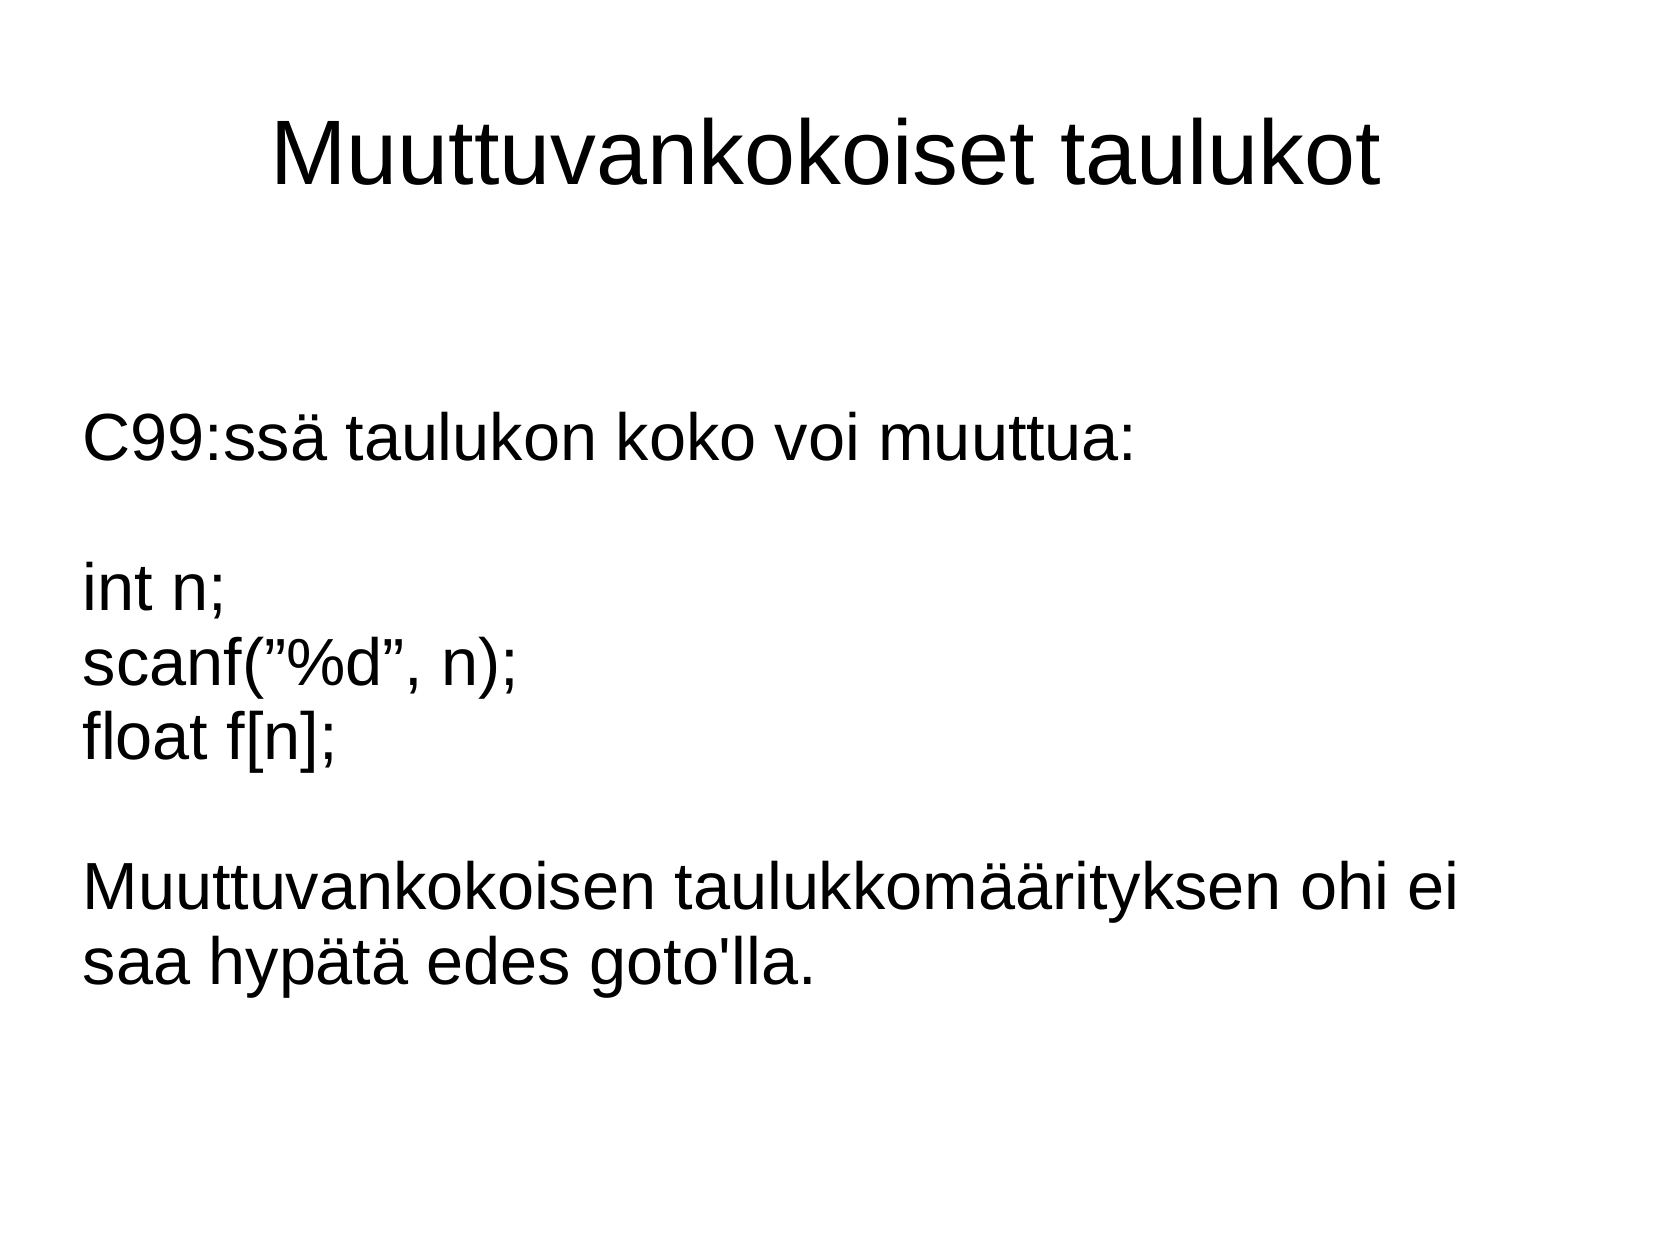

# Muuttuvankokoiset taulukot
C99:ssä taulukon koko voi muuttua:
int n;
scanf(”%d”, n);
float f[n];
Muuttuvankokoisen taulukkomäärityksen ohi ei saa hypätä edes goto'lla.